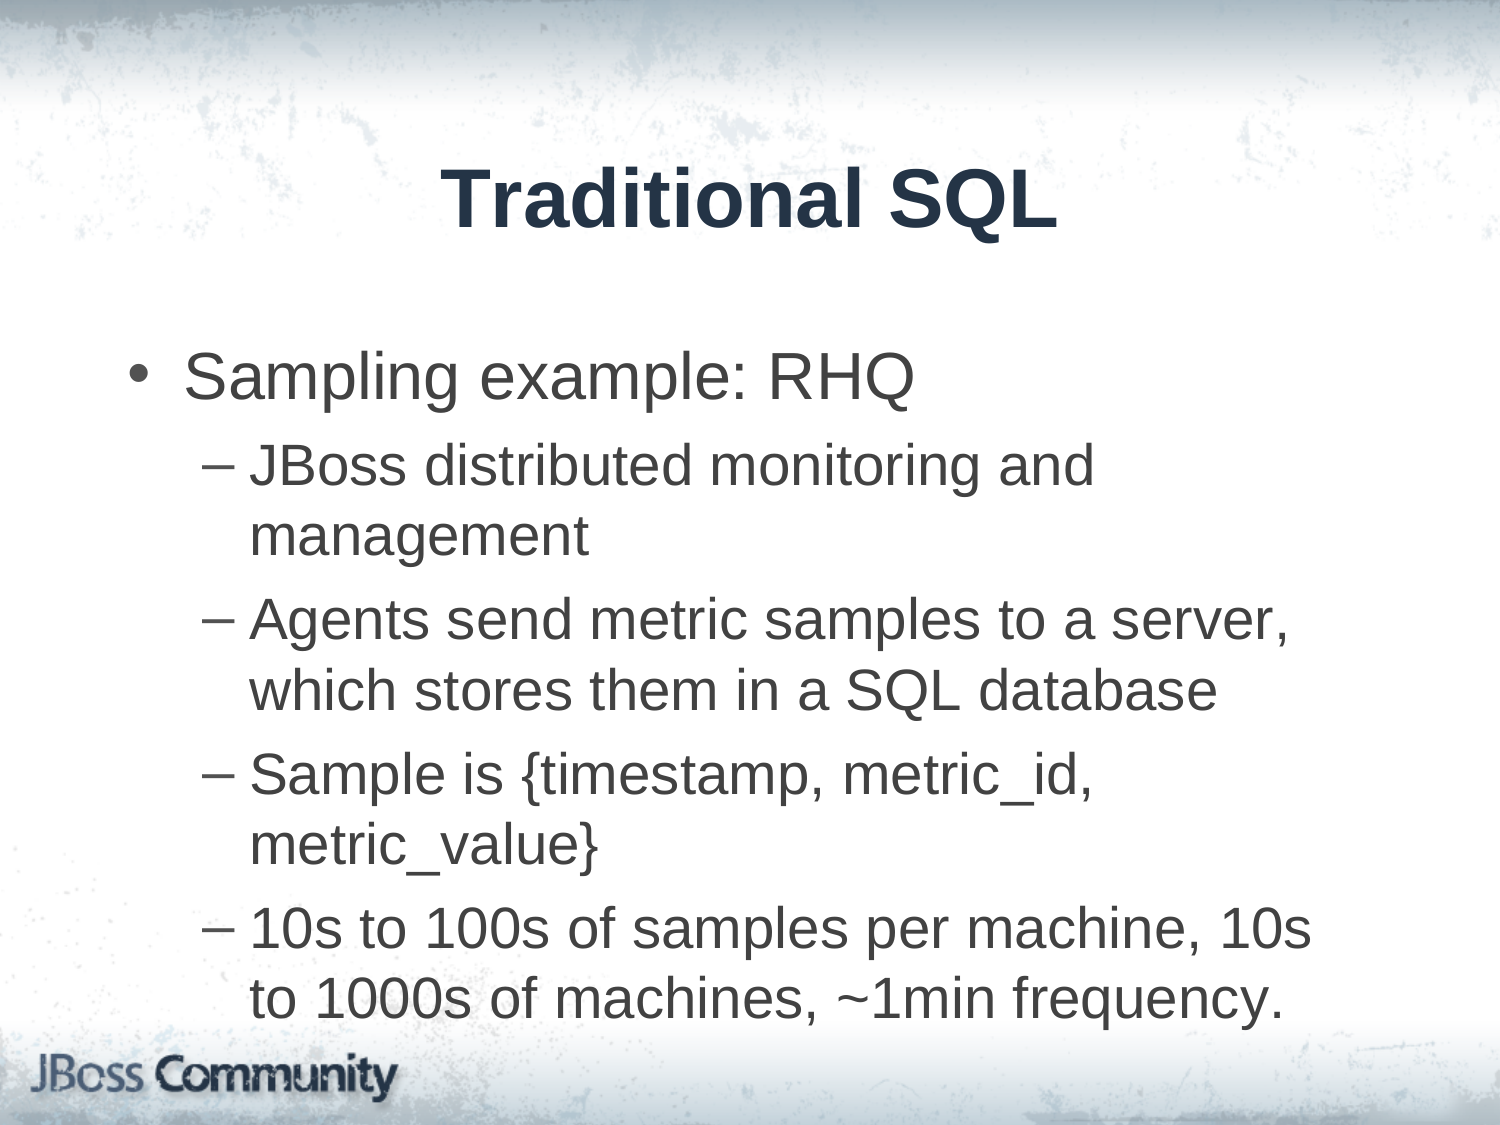

# Traditional SQL
Sampling example: RHQ
JBoss distributed monitoring and management
Agents send metric samples to a server, which stores them in a SQL database
Sample is {timestamp, metric_id, metric_value}
10s to 100s of samples per machine, 10s to 1000s of machines, ~1min frequency.